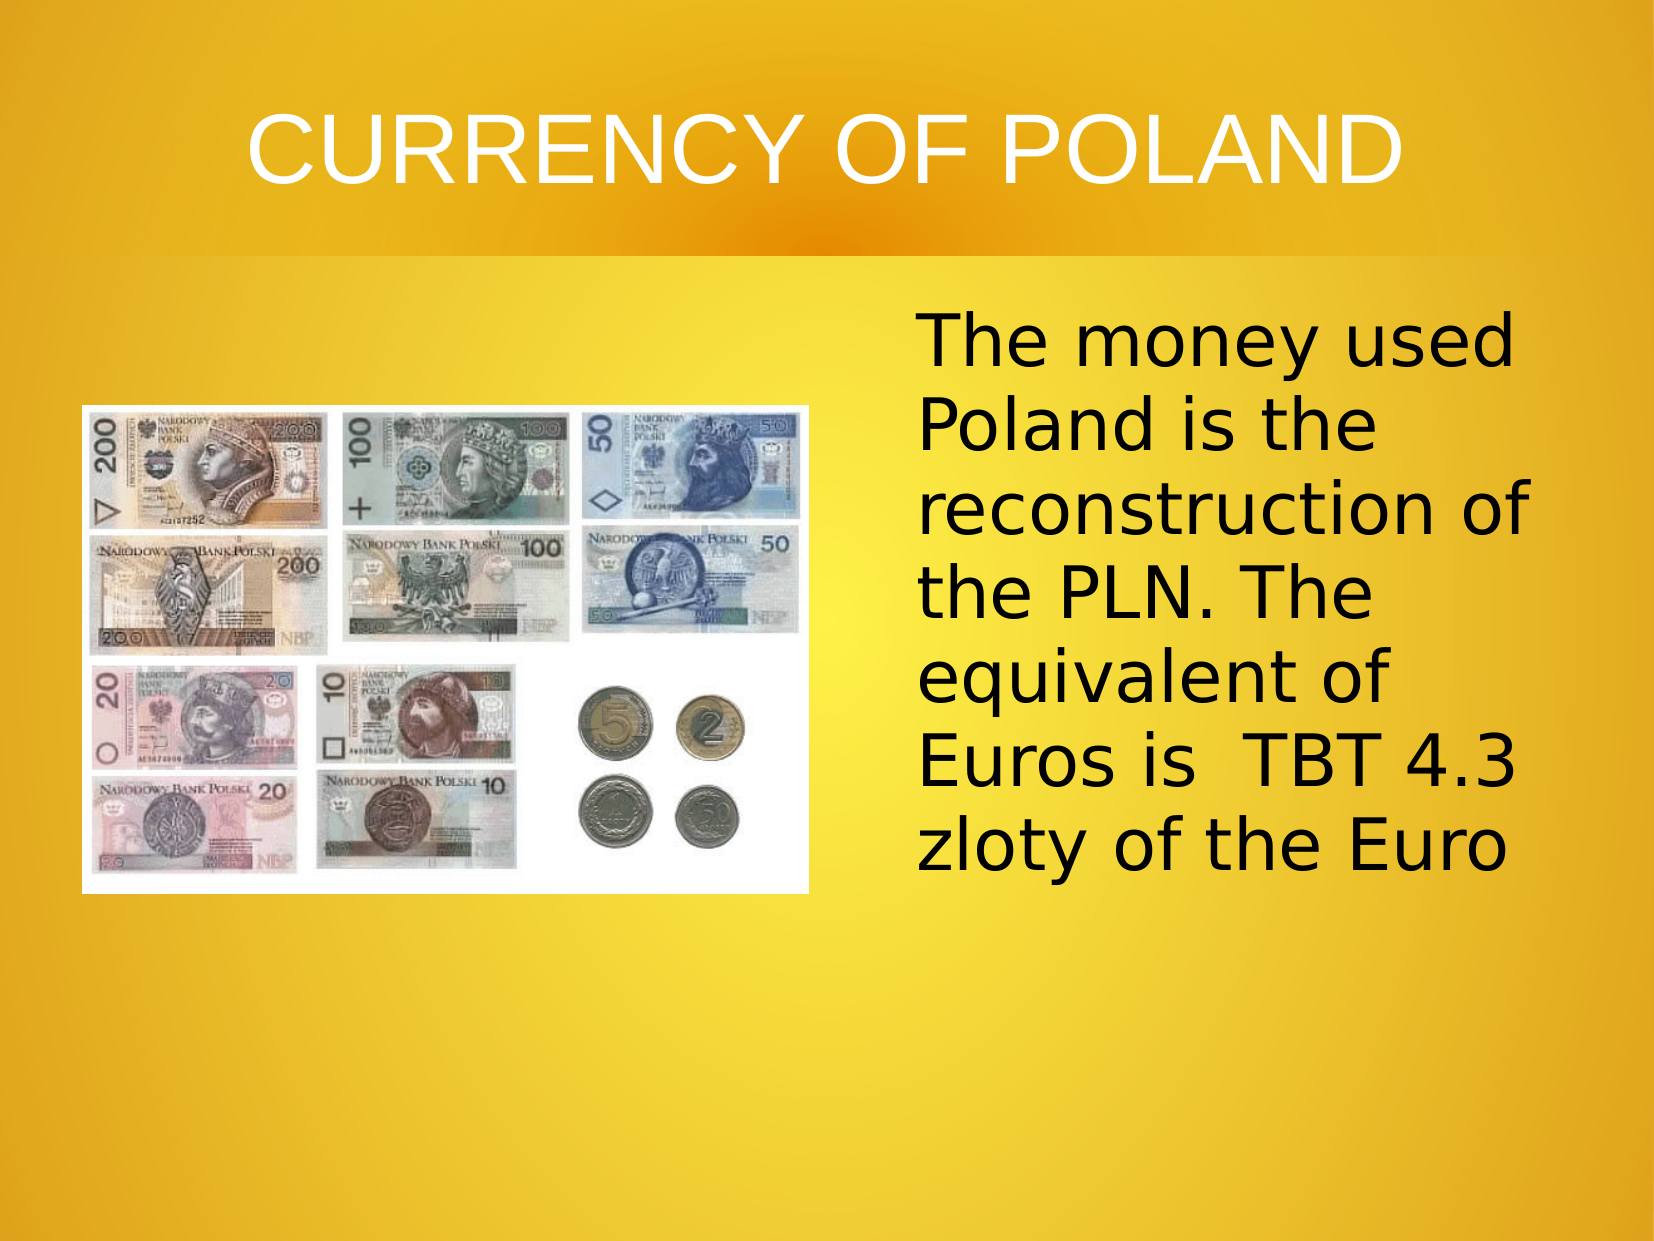

# CURRENCY OF POLAND
The money used Poland is the reconstruction of the PLN. The equivalent of Euros is TBT 4.3 zloty of the Euro